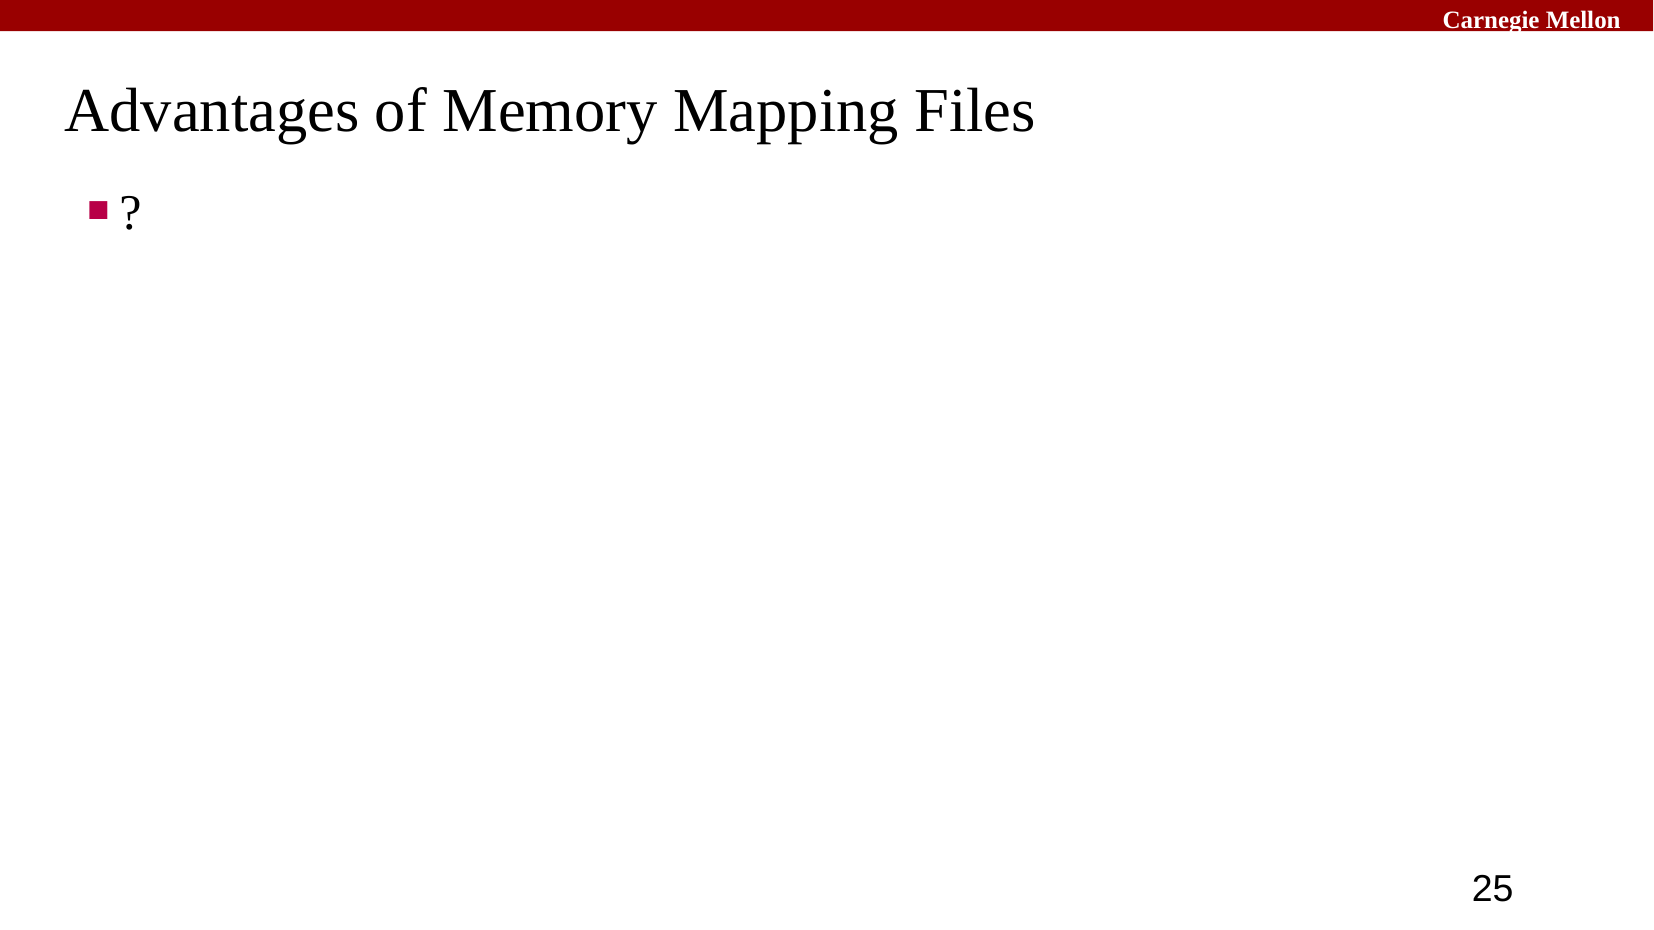

# Advantages of Memory Mapping Files
?